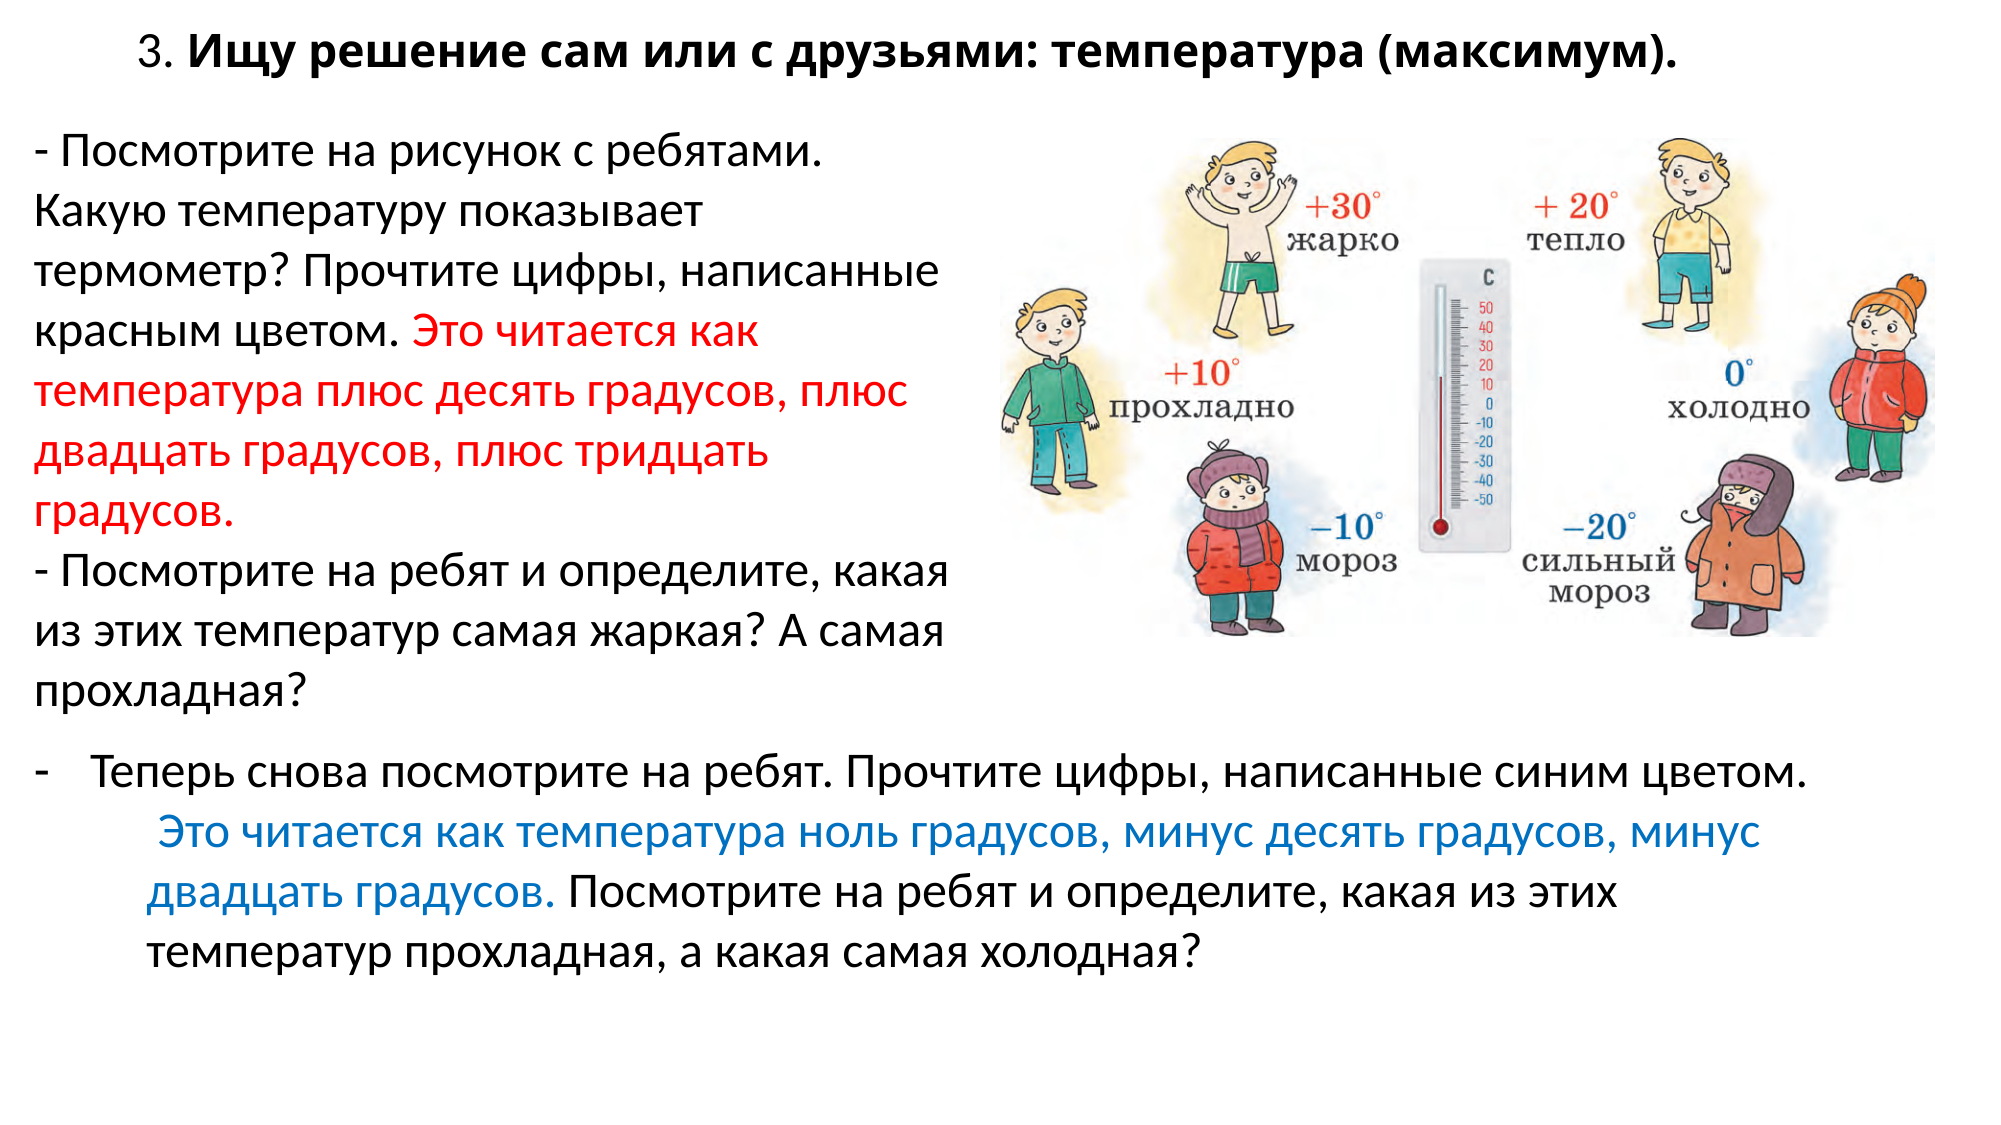

3. Ищу решение сам или с друзьями: температура (максимум).
- Посмотрите на рисунок с ребятами. Какую температуру показывает термометр? Прочтите цифры, написанные красным цветом. Это читается как температура плюс десять градусов, плюс двадцать градусов, плюс тридцать градусов.
- Посмотрите на ребят и определите, какая из этих температур самая жаркая? А самая прохладная?
Теперь снова посмотрите на ребят. Прочтите цифры, написанные синим цветом. Это читается как температура ноль градусов, минус десять градусов, минус двадцать градусов. Посмотрите на ребят и определите, какая из этих температур прохладная, а какая самая холодная?